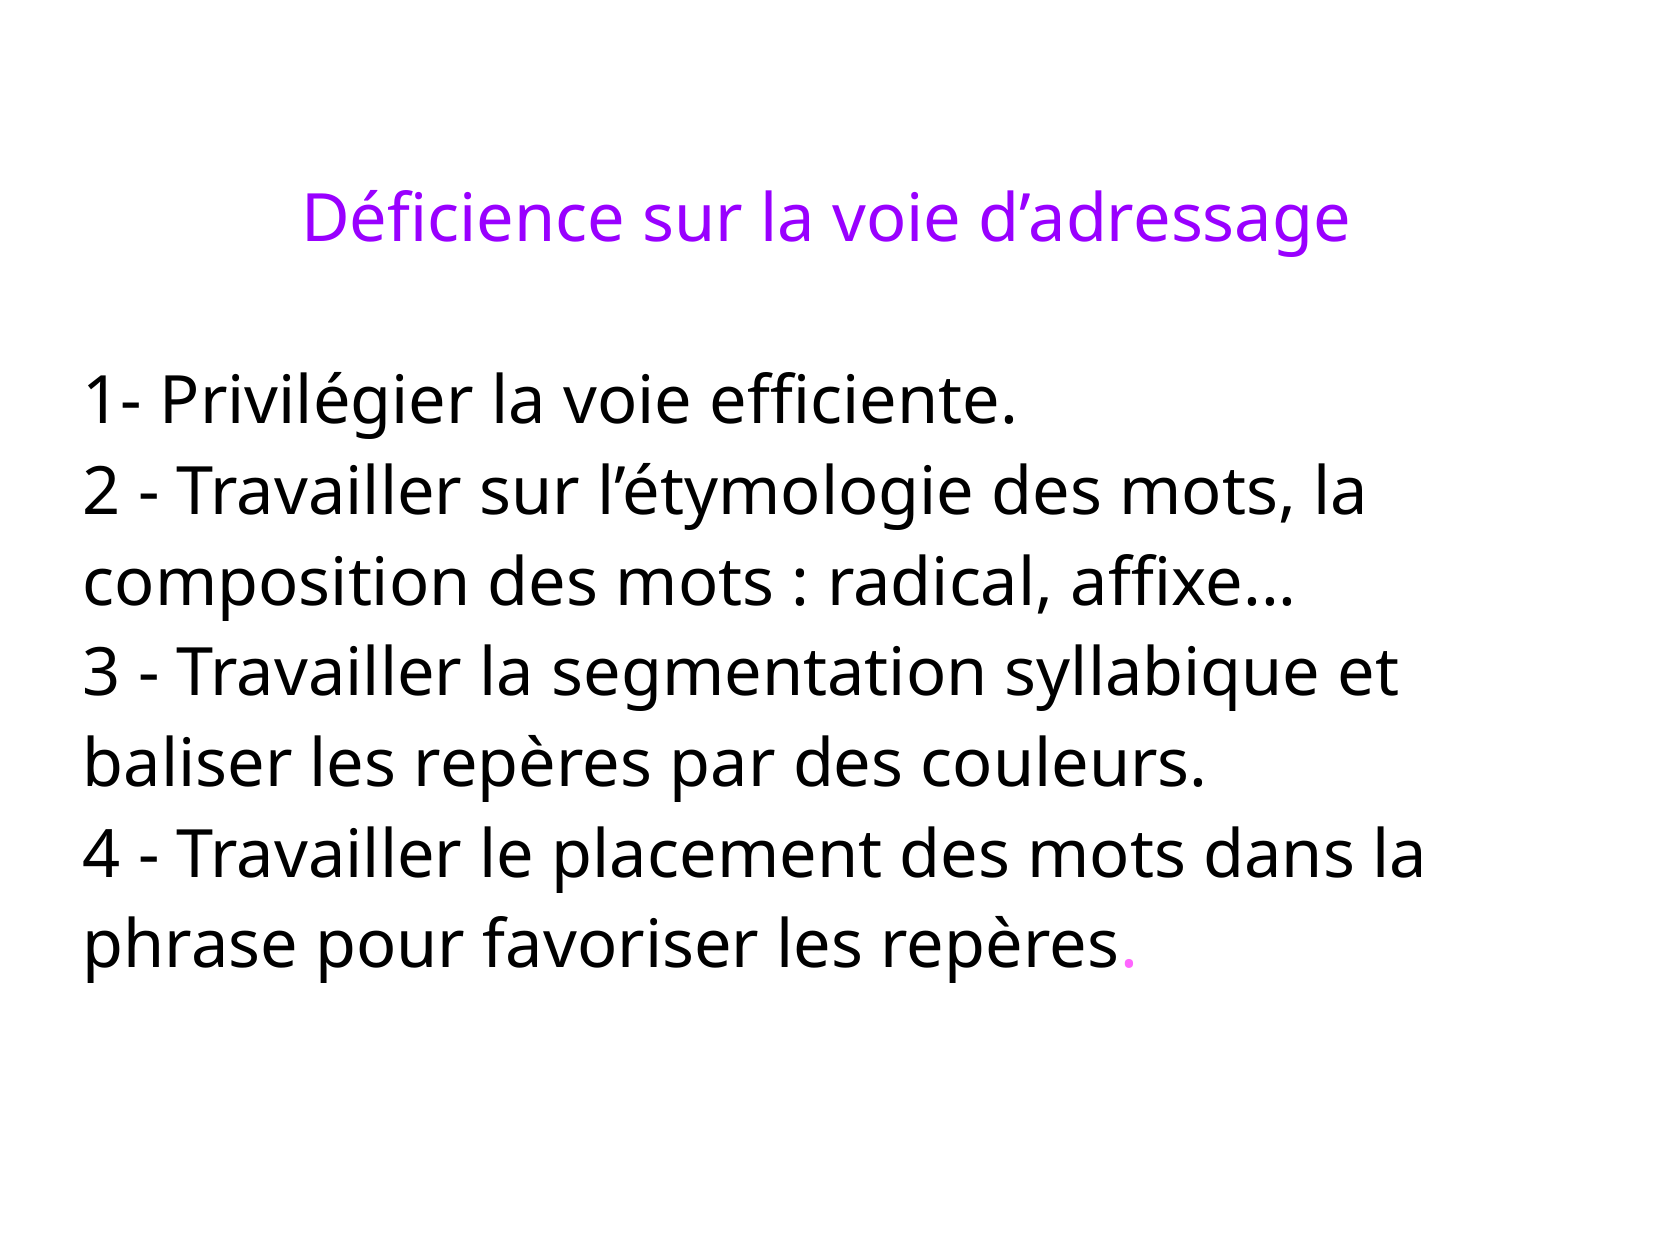

# Déficience sur la voie d’adressage
1- Privilégier la voie efficiente.
2 - Travailler sur l’étymologie des mots, la composition des mots : radical, affixe...
3 - Travailler la segmentation syllabique et baliser les repères par des couleurs.
4 - Travailler le placement des mots dans la
phrase pour favoriser les repères.